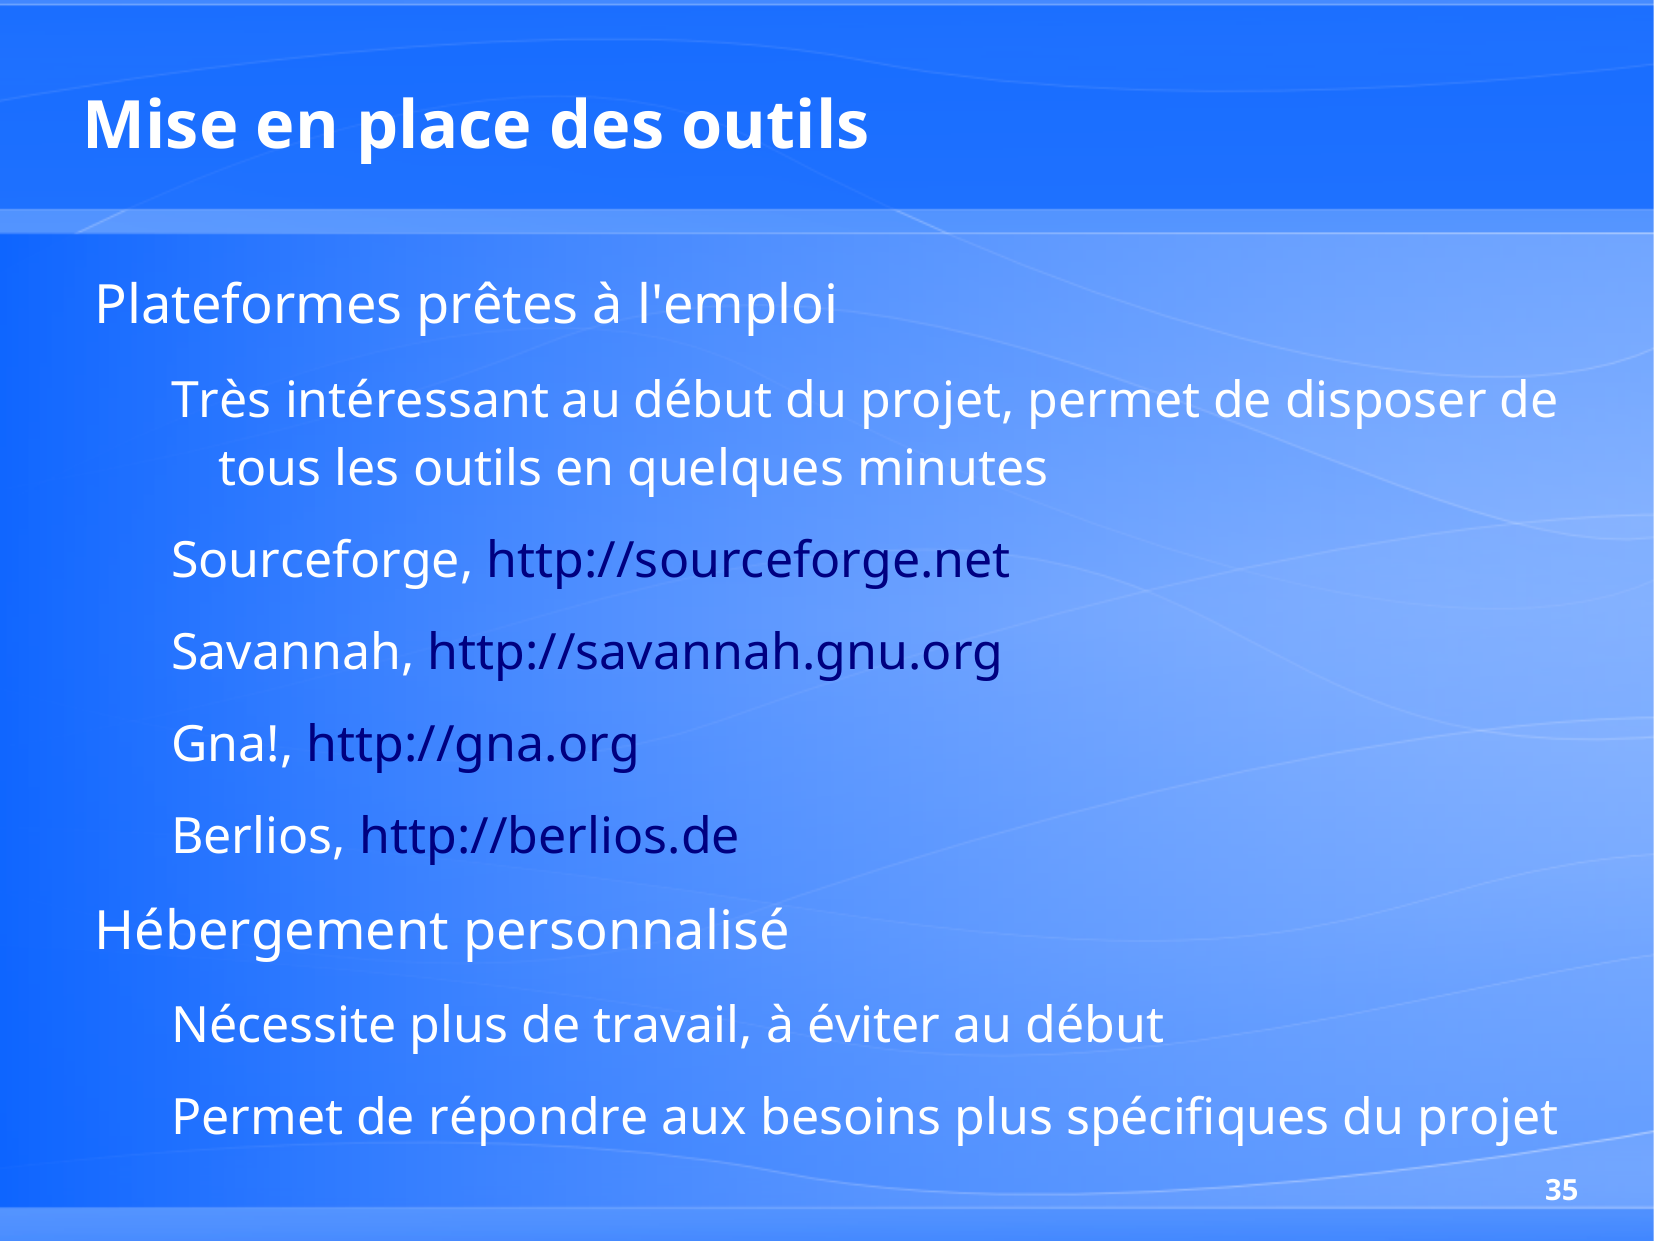

# Mise en place des outils
Plateformes prêtes à l'emploi
Très intéressant au début du projet, permet de disposer de tous les outils en quelques minutes
Sourceforge, http://sourceforge.net
Savannah, http://savannah.gnu.org
Gna!, http://gna.org
Berlios, http://berlios.de
Hébergement personnalisé
Nécessite plus de travail, à éviter au début
Permet de répondre aux besoins plus spécifiques du projet
35